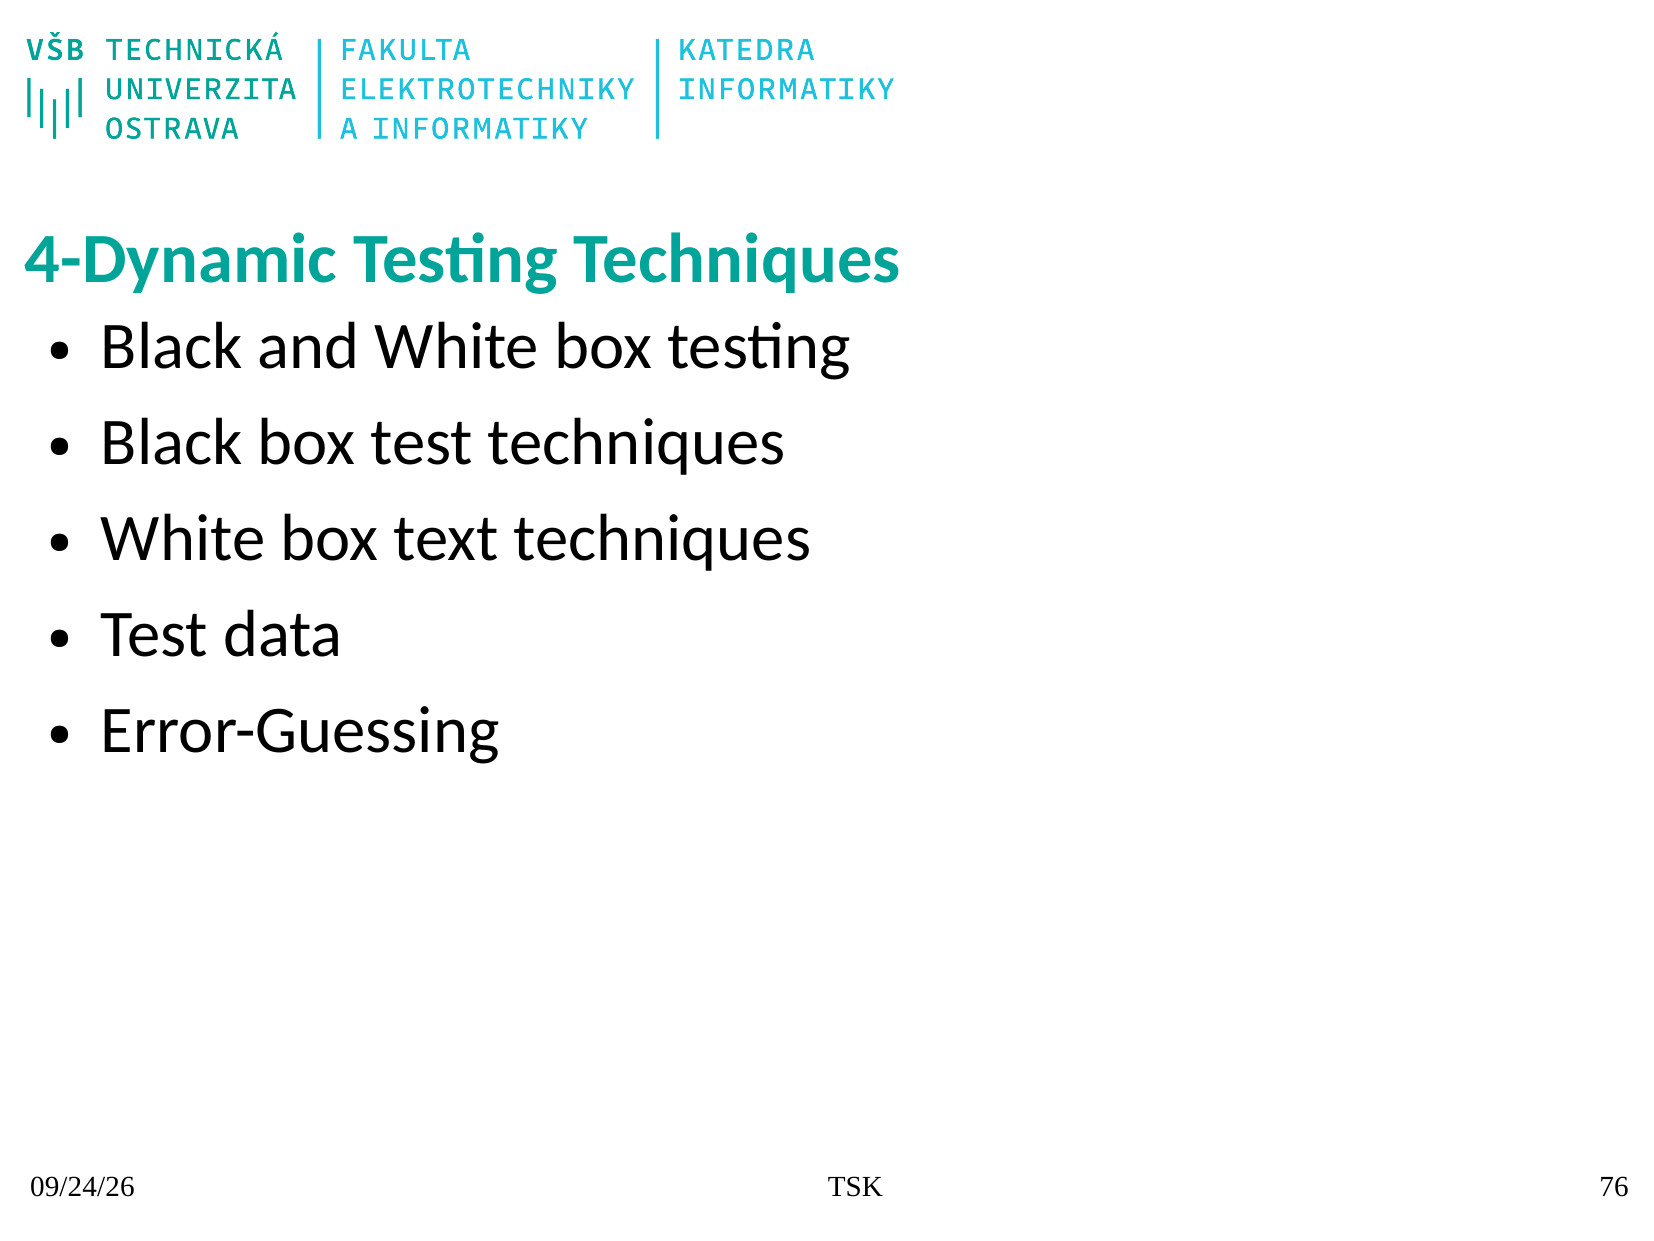

# 4-Dynamic Testing Techniques
Black and White box testing
Black box test techniques
White box text techniques
Test data
Error-Guessing
TSK
76